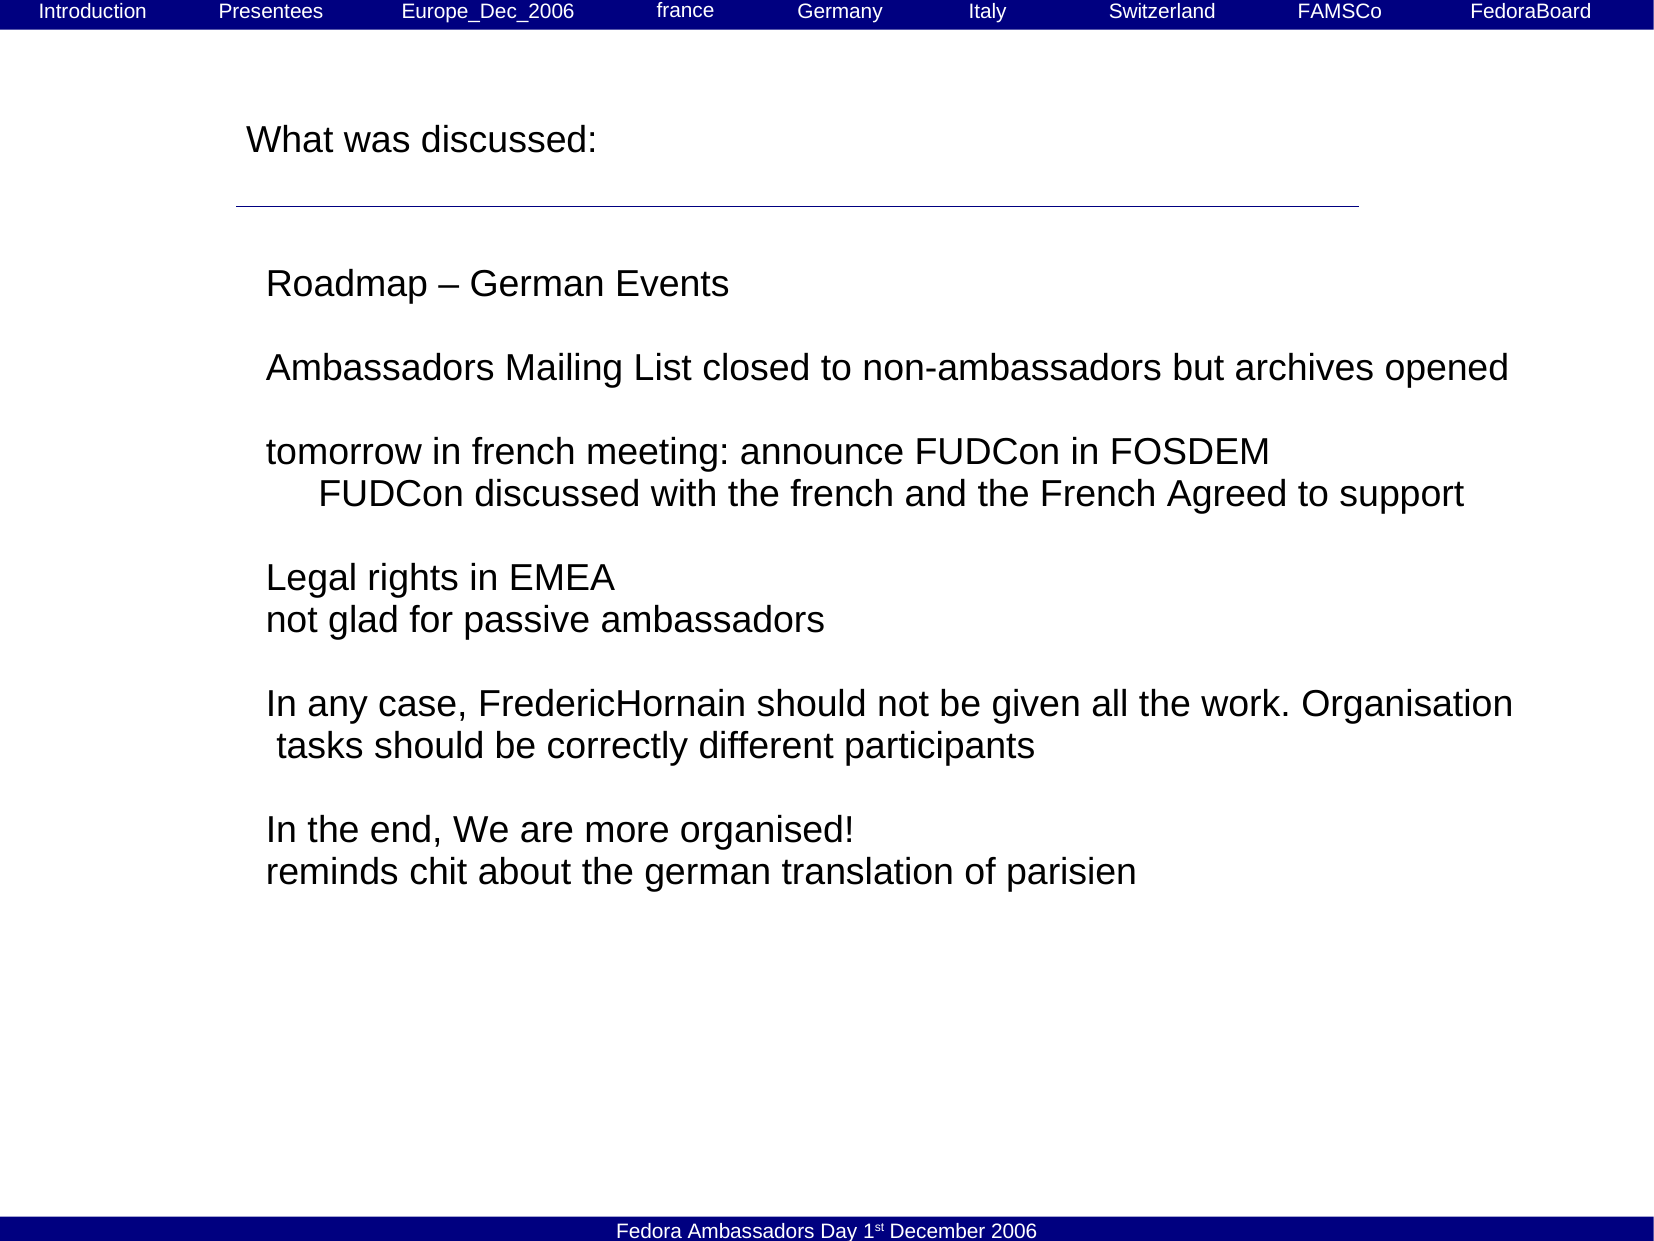

What was discussed:
Roadmap – German Events
Ambassadors Mailing List closed to non-ambassadors but archives opened
tomorrow in french meeting: announce FUDCon in FOSDEM
 FUDCon discussed with the french and the French Agreed to support
Legal rights in EMEA
not glad for passive ambassadors
In any case, FredericHornain should not be given all the work. Organisation
 tasks should be correctly different participants
In the end, We are more organised!
reminds chit about the german translation of parisien